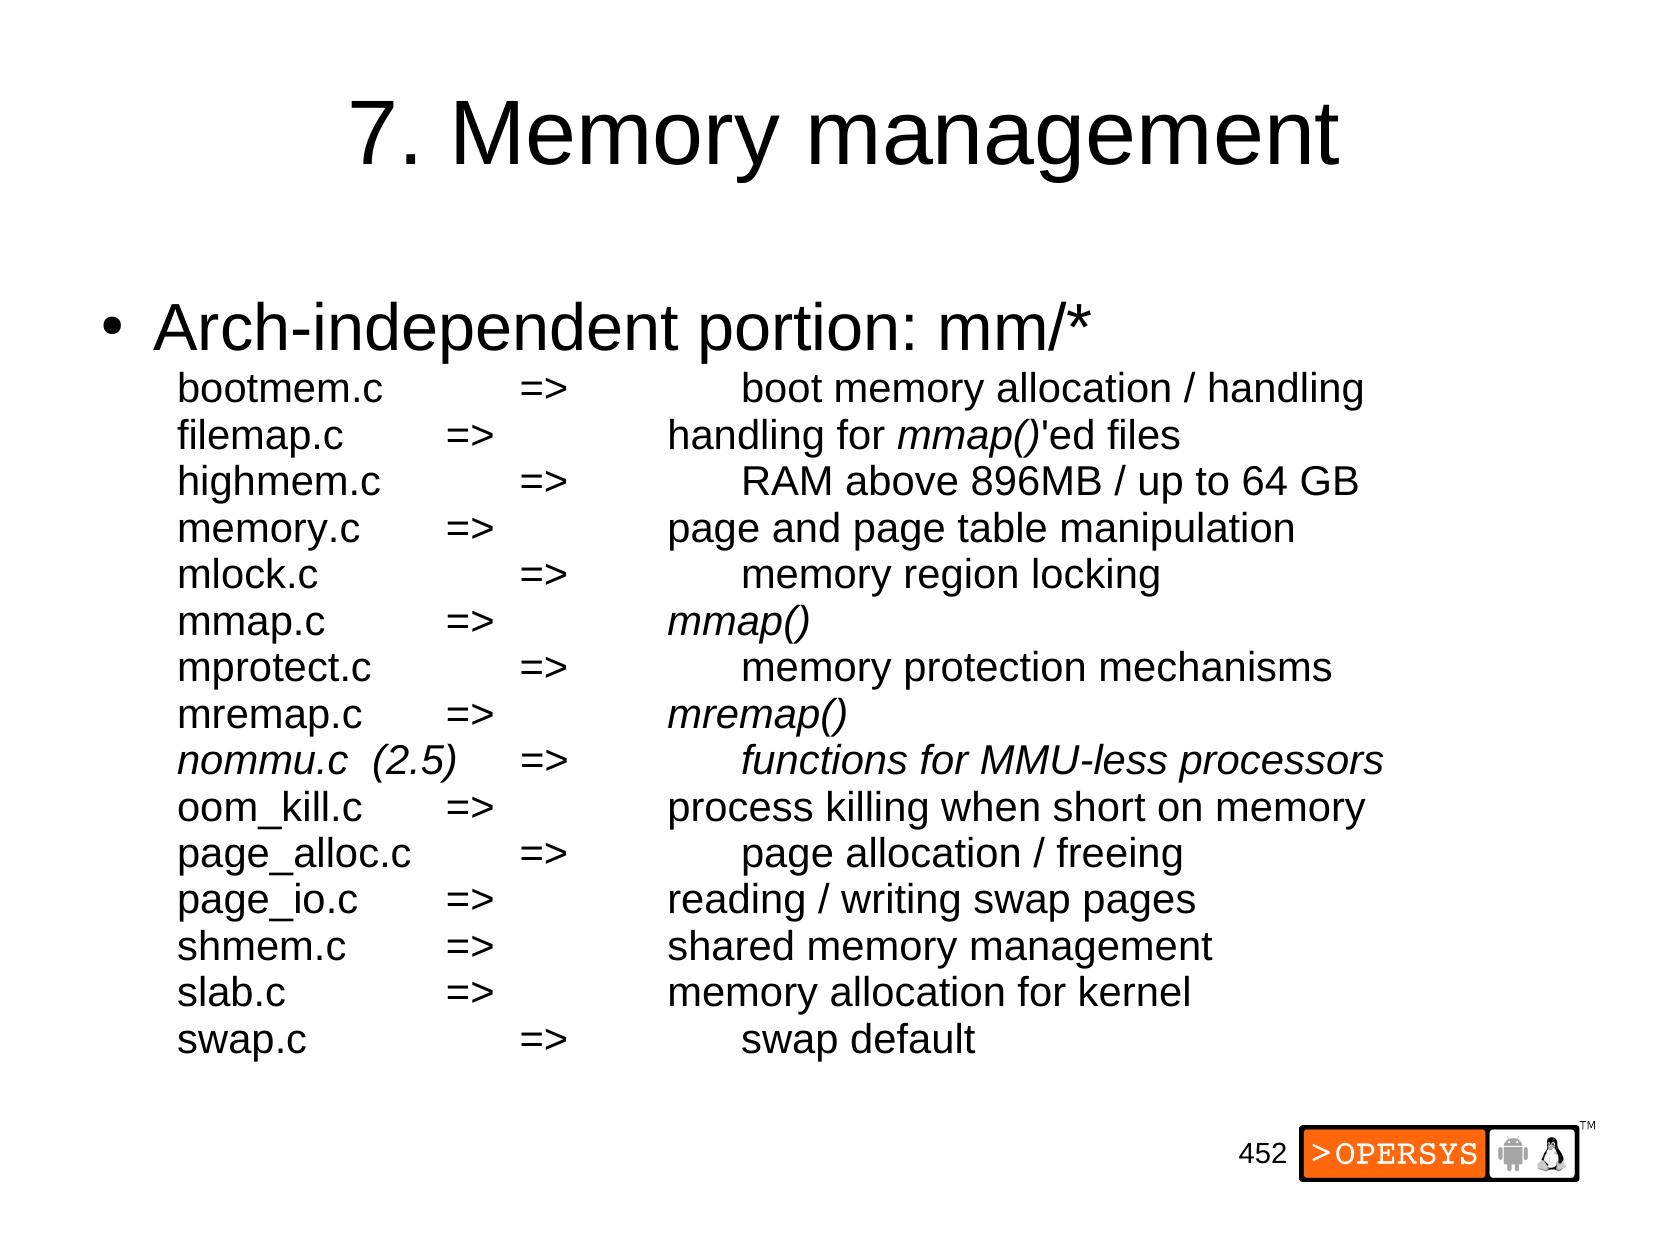

# 7. Memory management
Arch-independent portion: mm/*
bootmem.c		=>			boot memory allocation / handling
filemap.c		=>			handling for mmap()'ed files
highmem.c		=>			RAM above 896MB / up to 64 GB
memory.c		=>			page and page table manipulation
mlock.c			=>			memory region locking
mmap.c		=>			mmap()
mprotect.c		=>			memory protection mechanisms
mremap.c		=>			mremap()
nommu.c	(2.5)	=>			functions for MMU-less processors
oom_kill.c		=>			process killing when short on memory
page_alloc.c		=>			page allocation / freeing
page_io.c		=>			reading / writing swap pages
shmem.c		=>			shared memory management
slab.c			=>			memory allocation for kernel
swap.c			=>			swap default